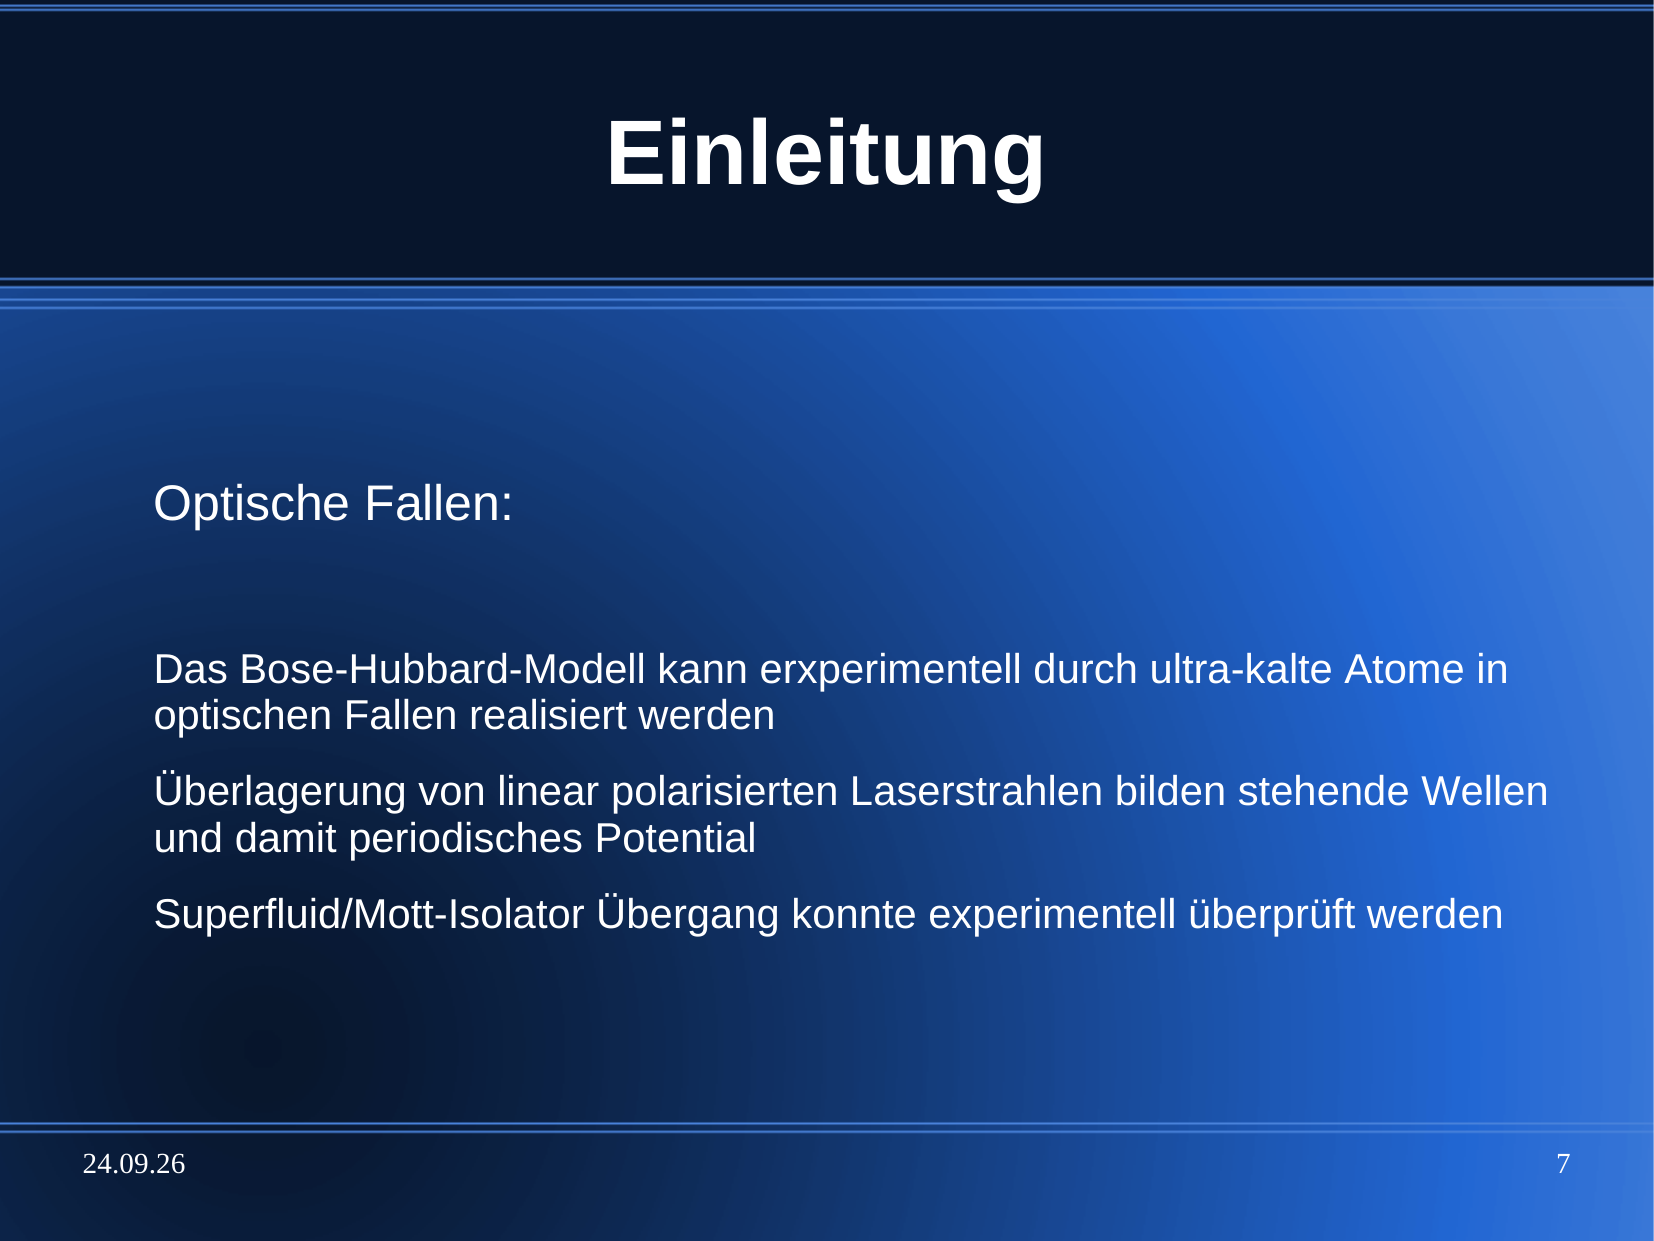

# Einleitung
Optische Fallen:
Das Bose-Hubbard-Modell kann erxperimentell durch ultra-kalte Atome in optischen Fallen realisiert werden
Überlagerung von linear polarisierten Laserstrahlen bilden stehende Wellen und damit periodisches Potential
Superfluid/Mott-Isolator Übergang konnte experimentell überprüft werden
7